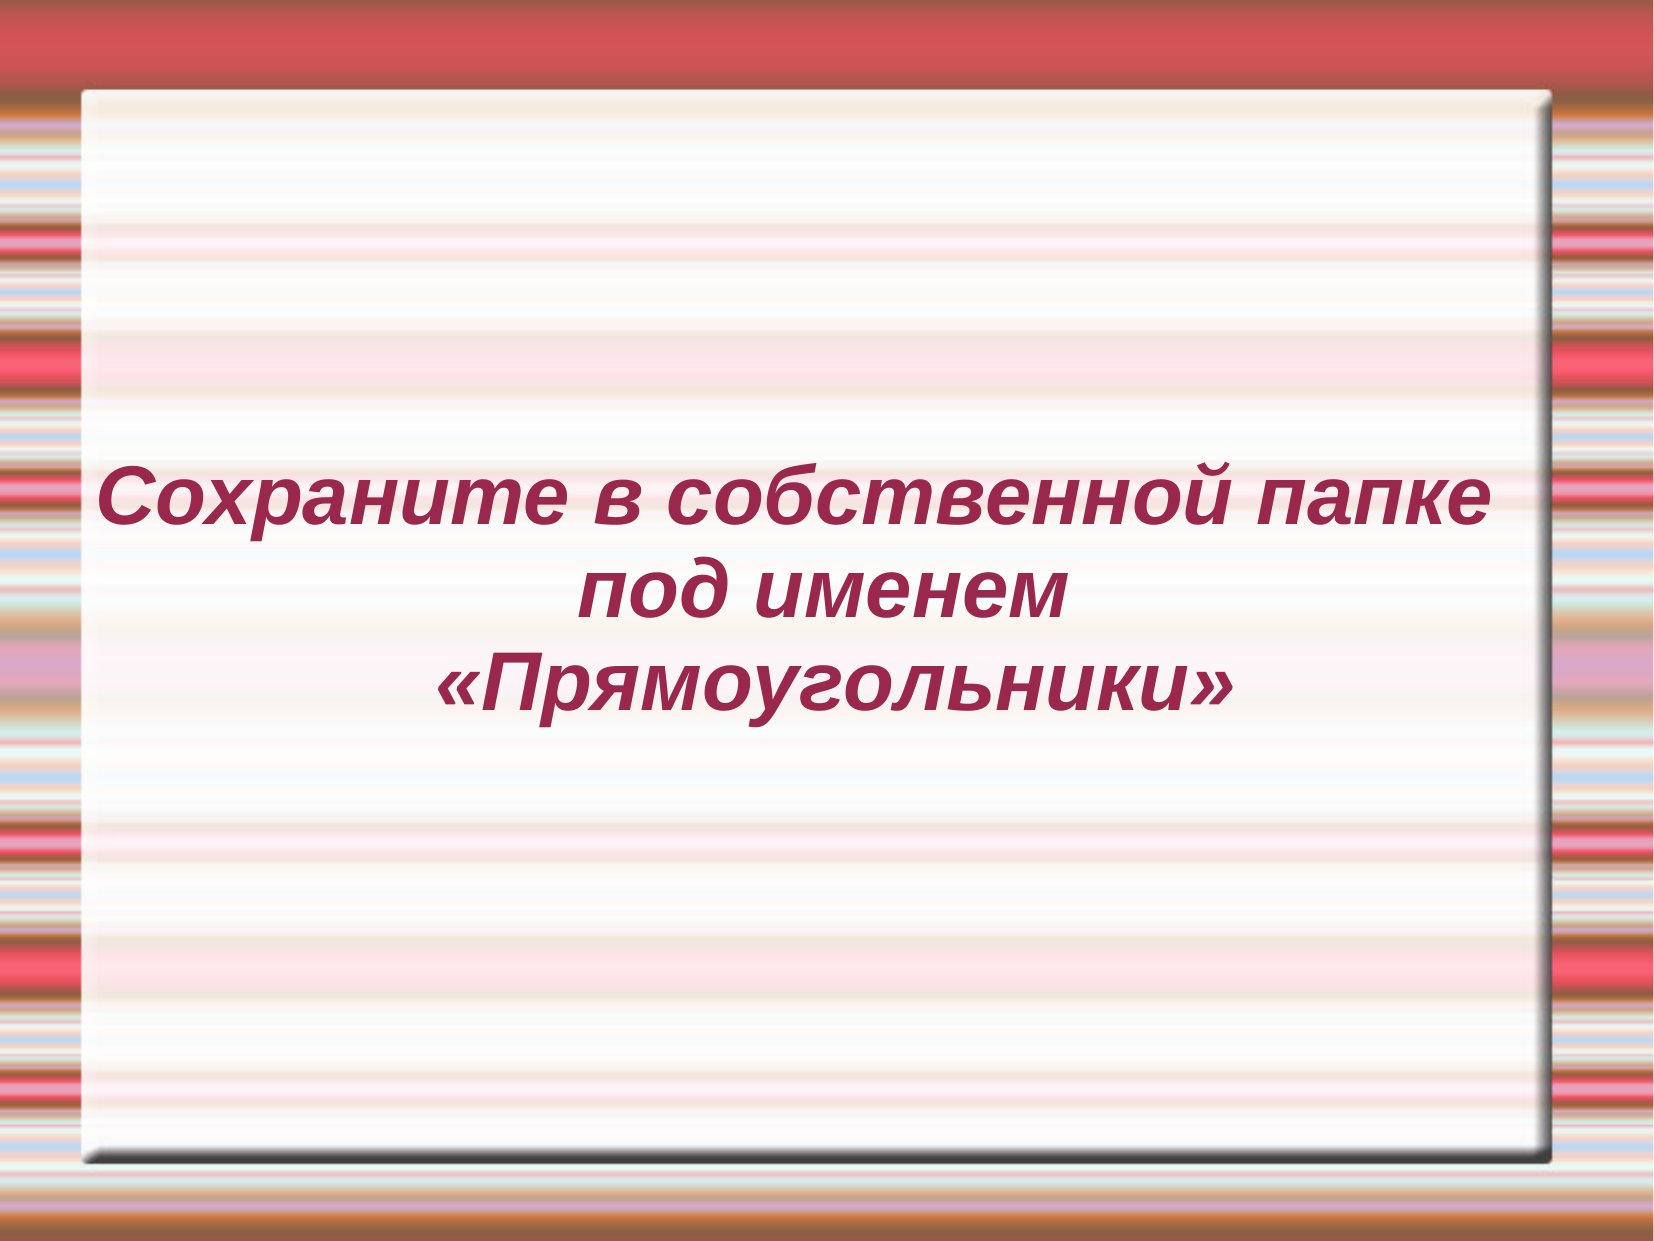

# Сохраните в собственной папке под именем «Прямоугольники»